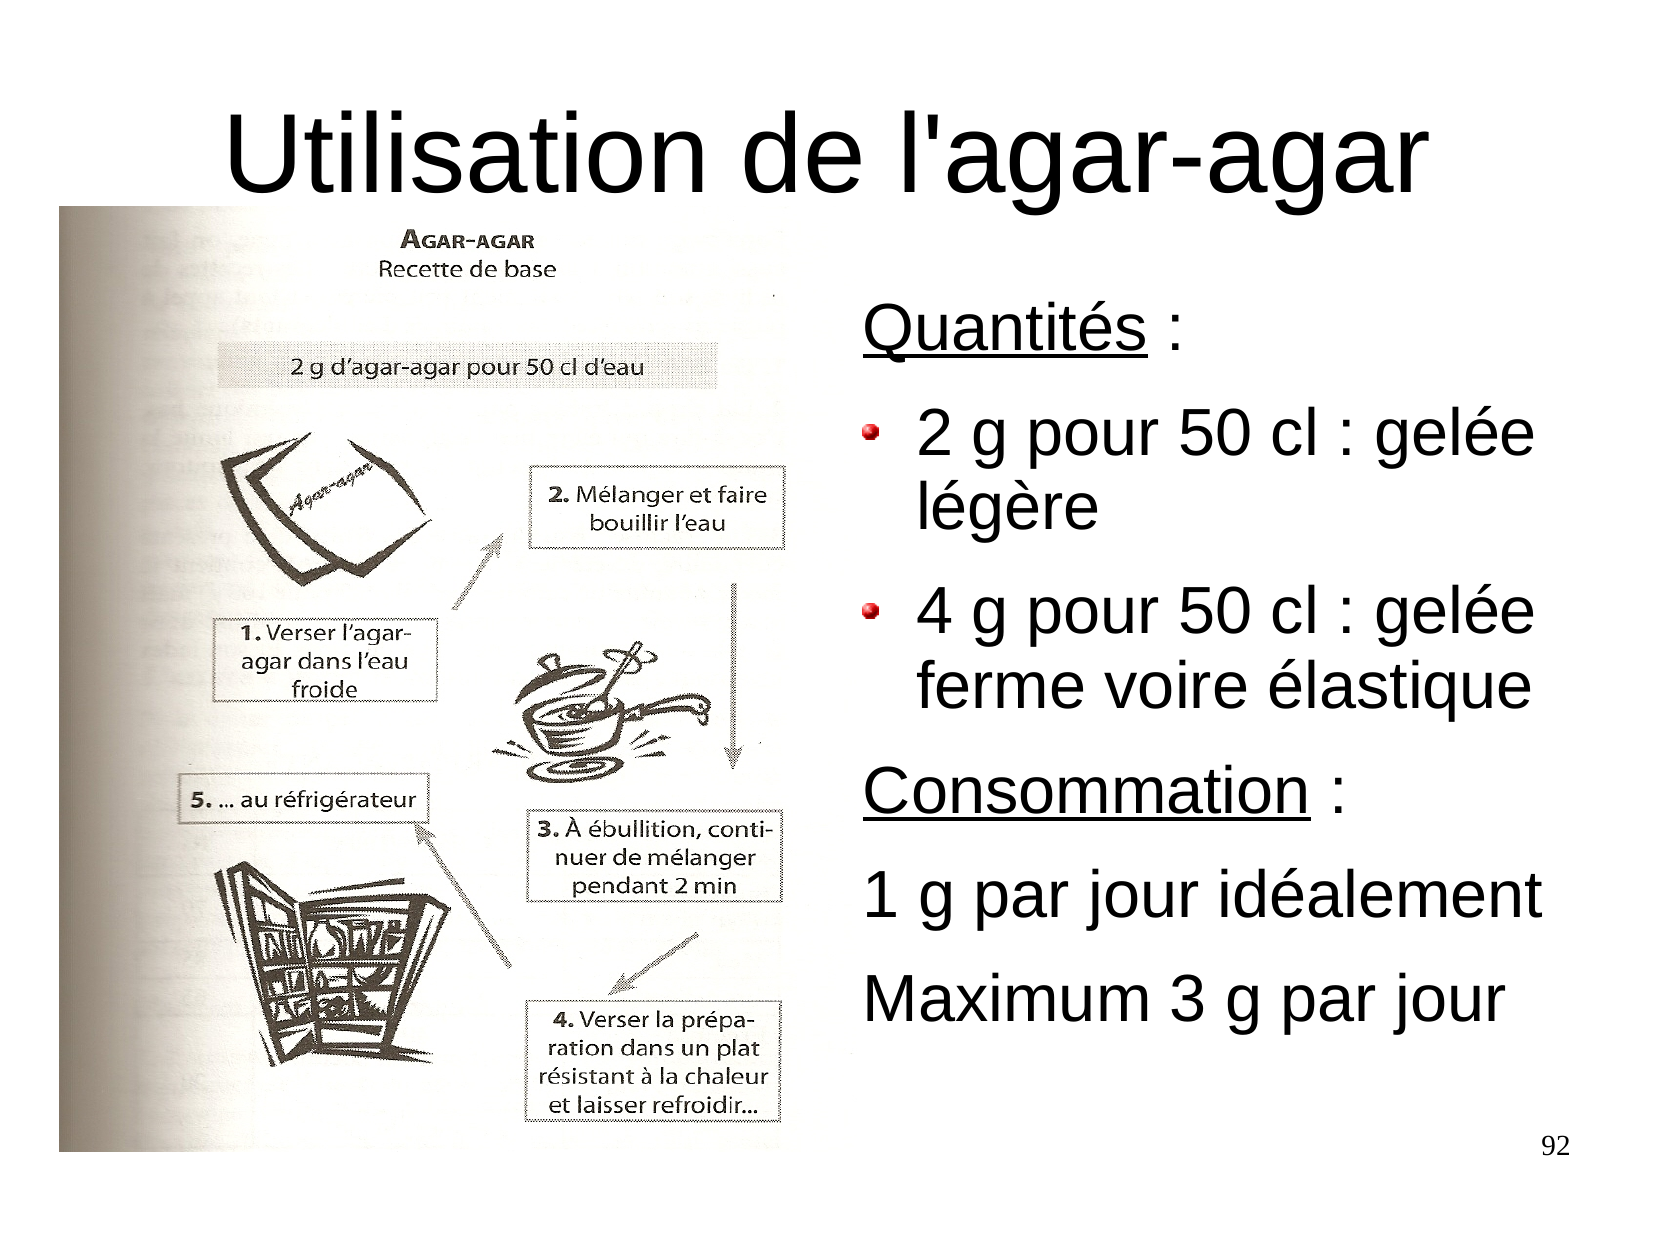

# Utilisation de l'agar-agar
Quantités :
2 g pour 50 cl : gelée légère
4 g pour 50 cl : gelée ferme voire élastique
Consommation :
1 g par jour idéalement
Maximum 3 g par jour
92